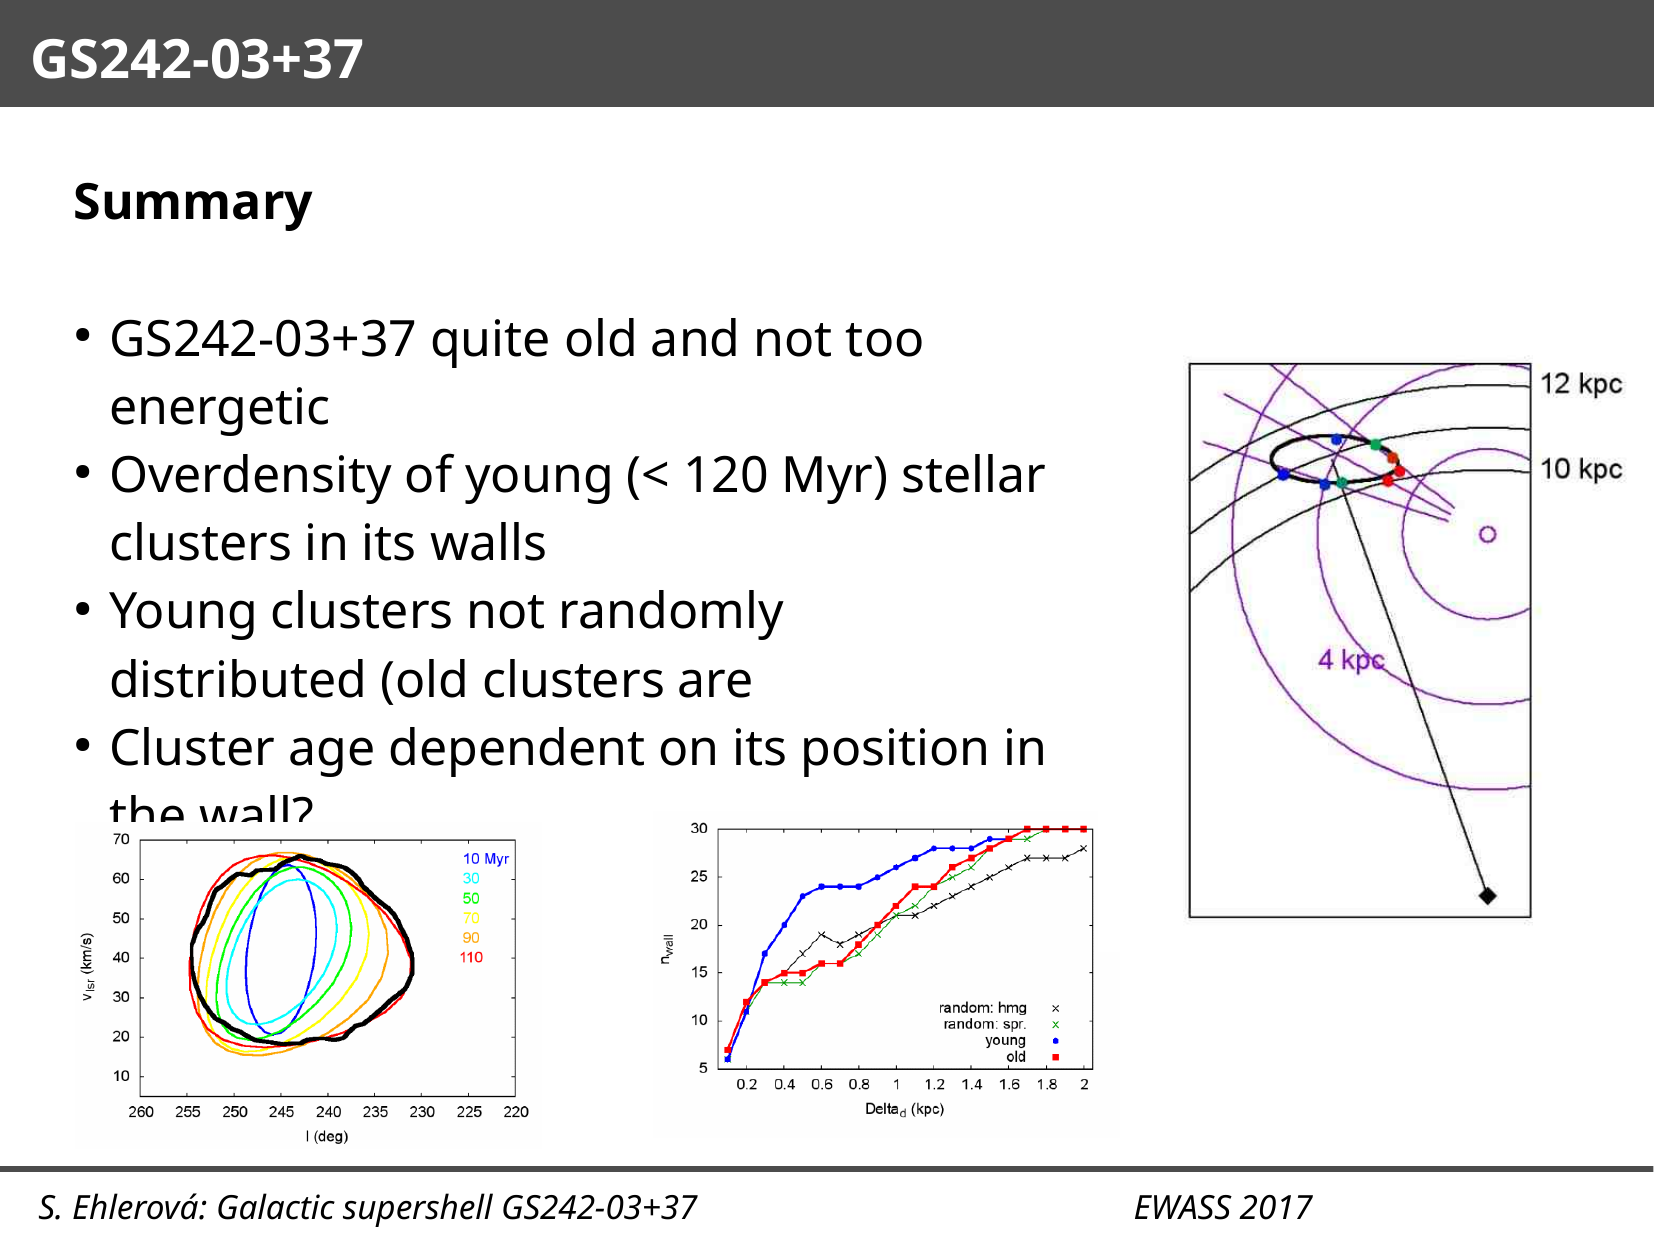

GS242-03+37
Summary
GS242-03+37 quite old and not too energetic
Overdensity of young (< 120 Myr) stellar clusters in its walls
Young clusters not randomly distributed (old clusters are
Cluster age dependent on its position in the wall?
S. Ehlerová: Galactic supershell GS242-03+37 EWASS 2017